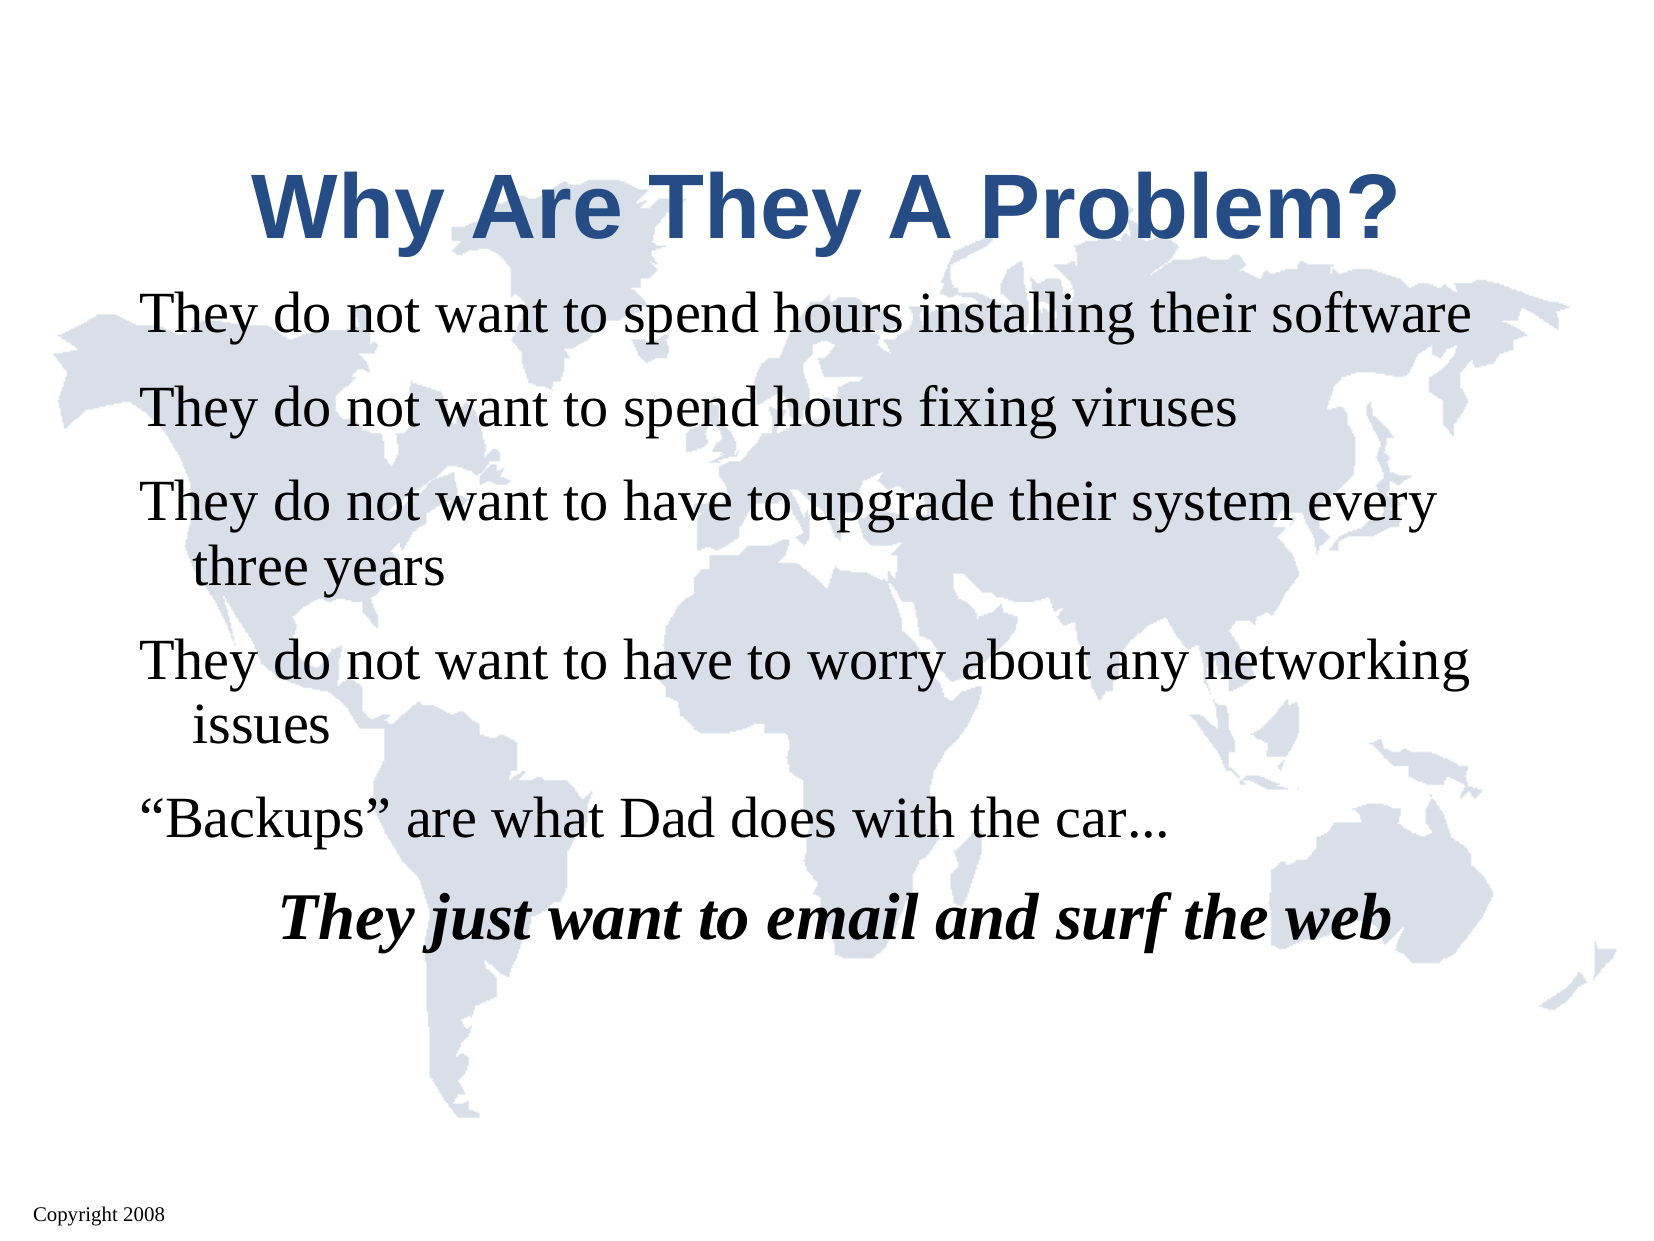

# Why Are They A Problem?
They do not want to spend hours installing their software
They do not want to spend hours fixing viruses
They do not want to have to upgrade their system every three years
They do not want to have to worry about any networking issues
“Backups” are what Dad does with the car...
They just want to email and surf the web